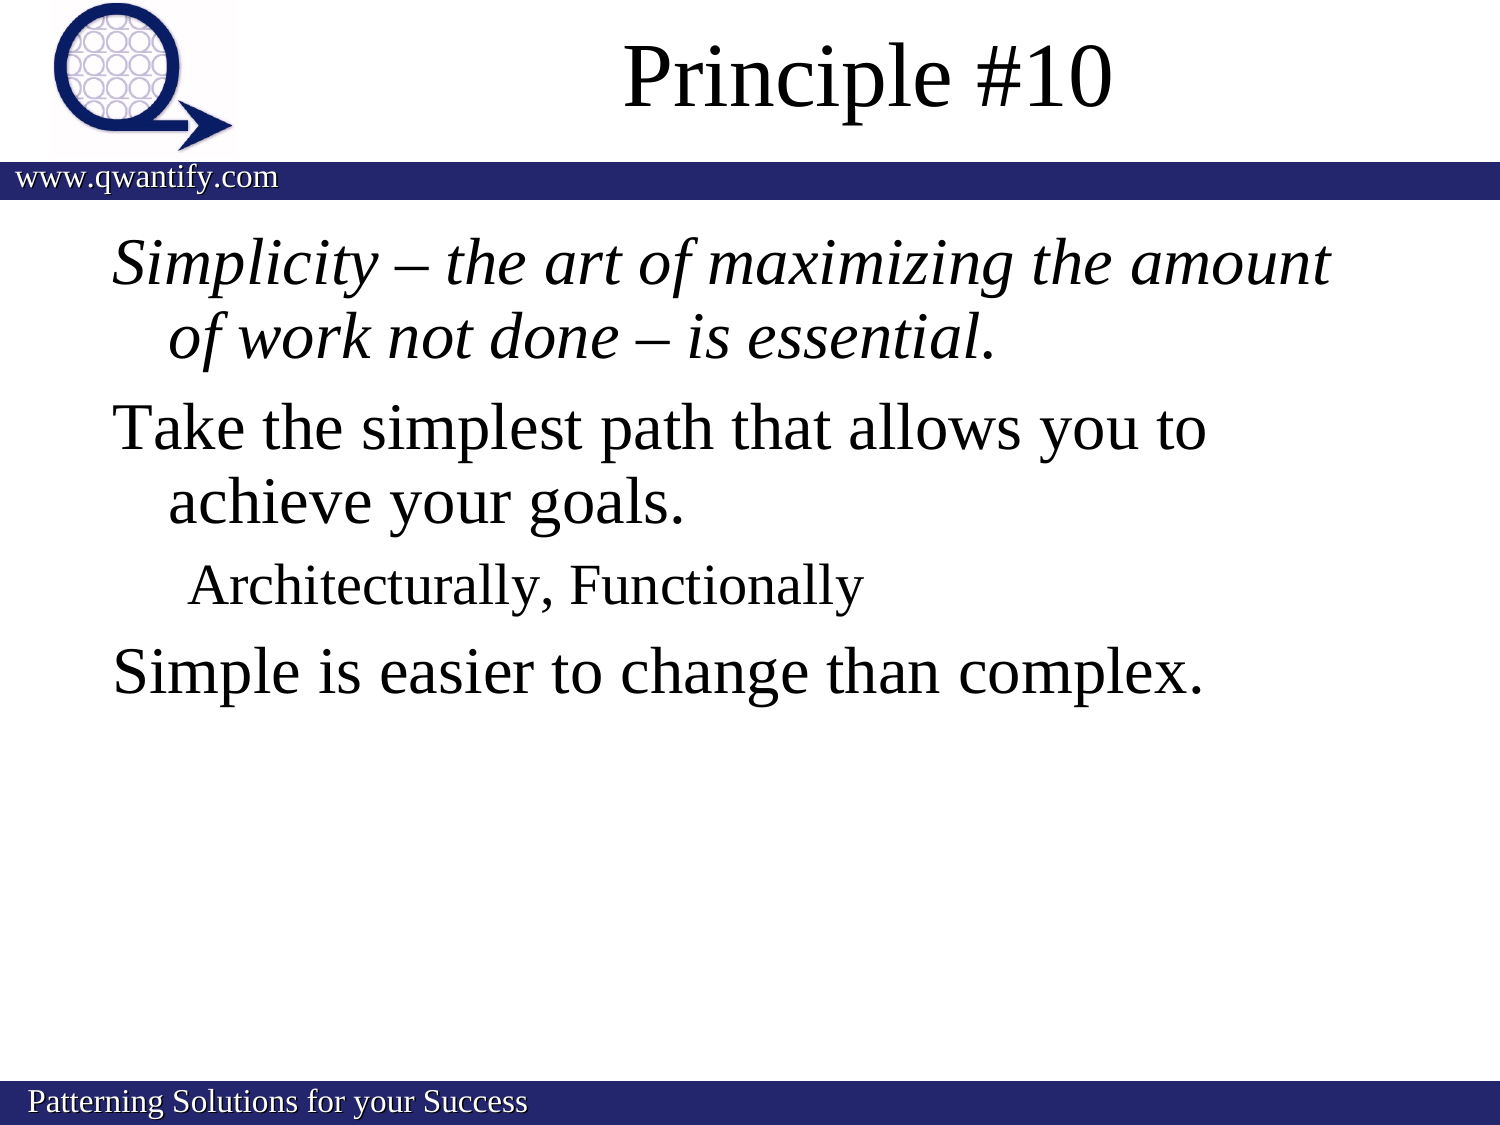

# Principle #10
Simplicity – the art of maximizing the amount of work not done – is essential.
Take the simplest path that allows you to achieve your goals.
Architecturally, Functionally
Simple is easier to change than complex.